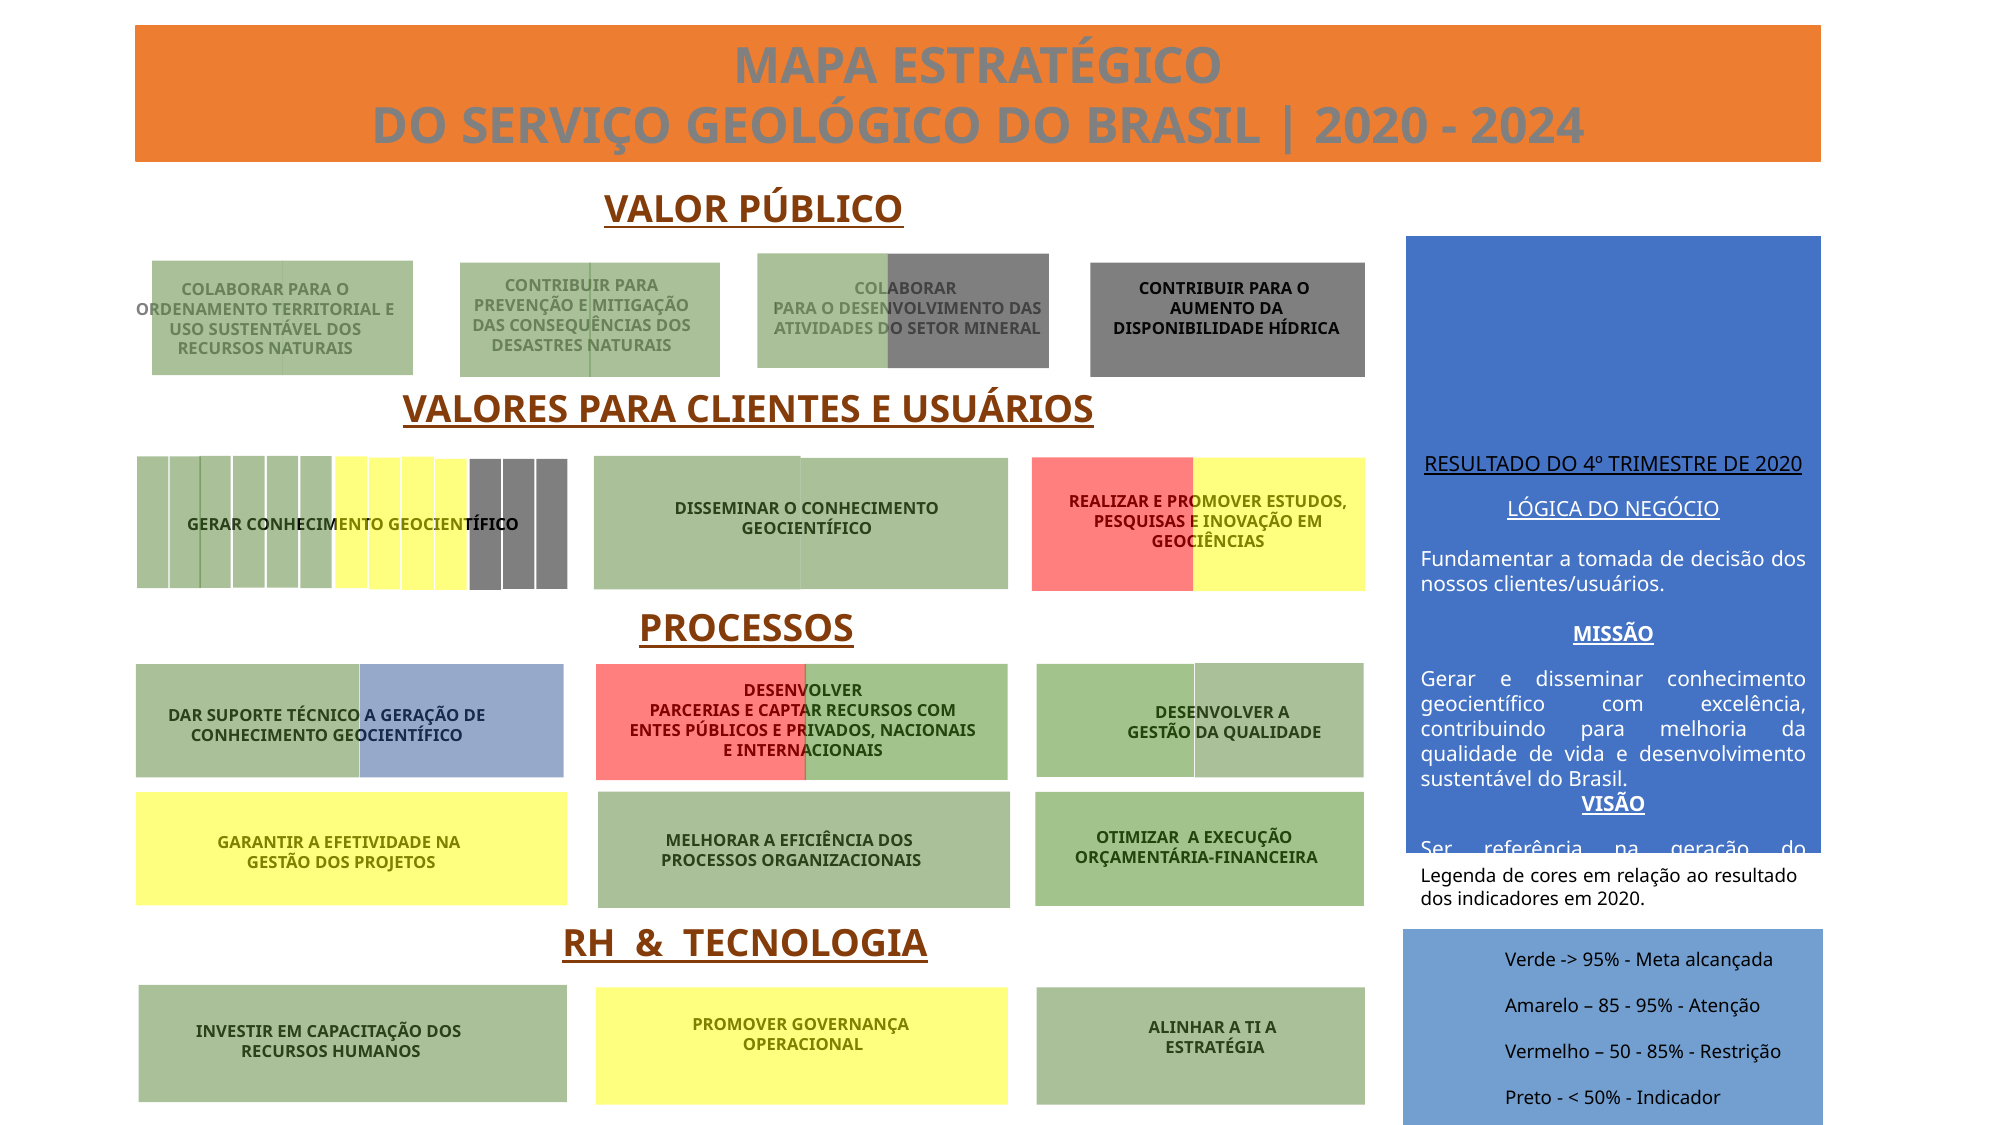

MAPA ESTRATÉGICO
DO SERVIÇO GEOLÓGICO DO BRASIL | 2020 - 2024
VALOR PÚBLICO
RESULTADO DO 4º TRIMESTRE DE 2020
LÓGICA DO NEGÓCIO
Fundamentar a tomada de decisão dos nossos clientes/usuários.
MISSÃO
Gerar e disseminar conhecimento geocientífico com excelência, contribuindo para melhoria da qualidade de vida e desenvolvimento sustentável do Brasil.
VISÃO
Ser referência na geração do conhecimento e no desenvolvimento de soluções efetivas em geociências para o bem-estar da sociedade brasileira.
CONTRIBUIR PARA O
AUMENTO DA DISPONIBILIDADE HÍDRICA
COLABORAR
PARA O DESENVOLVIMENTO DAS ATIVIDADES DO SETOR MINERAL
COLABORAR PARA O ORDENAMENTO TERRITORIAL E USO SUSTENTÁVEL DOS RECURSOS NATURAIS
CONTRIBUIR PARA PREVENÇÃO E MITIGAÇÃO DAS CONSEQUÊNCIAS DOS DESASTRES NATURAIS
VALORES PARA CLIENTES E USUÁRIOS
DISSEMINAR O CONHECIMENTO GEOCIENTÍFICO
GERAR CONHECIMENTO GEOCIENTÍFICO
REALIZAR E PROMOVER ESTUDOS, PESQUISAS E INOVAÇÃO EM GEOCIÊNCIAS
PROCESSOS
DESENVOLVER A
GESTÃO DA QUALIDADE
DAR SUPORTE TÉCNICO A GERAÇÃO DE CONHECIMENTO GEOCIENTÍFICO
DESENVOLVER
PARCERIAS E CAPTAR RECURSOS COM ENTES PÚBLICOS E PRIVADOS, NACIONAIS E INTERNACIONAIS
MELHORAR A EFICIÊNCIA DOS
PROCESSOS ORGANIZACIONAIS
OTIMIZAR A EXECUÇÃO
 ORÇAMENTÁRIA-FINANCEIRA
GARANTIR A EFETIVIDADE NA
 GESTÃO DOS PROJETOS
Legenda de cores em relação ao resultado dos indicadores em 2020.
RH & TECNOLOGIA
| | Verde -> 95% - Meta alcançada |
| --- | --- |
| | Amarelo – 85 - 95% - Atenção |
| | Vermelho – 50 - 85% - Restrição |
| | Preto - < 50% - Indicador comprometido |
| | Não apurado |
PROMOVER GOVERNANÇA
OPERACIONAL
ALINHAR A TI A
ESTRATÉGIA
INVESTIR EM CAPACITAÇÃO DOS
 RECURSOS HUMANOS